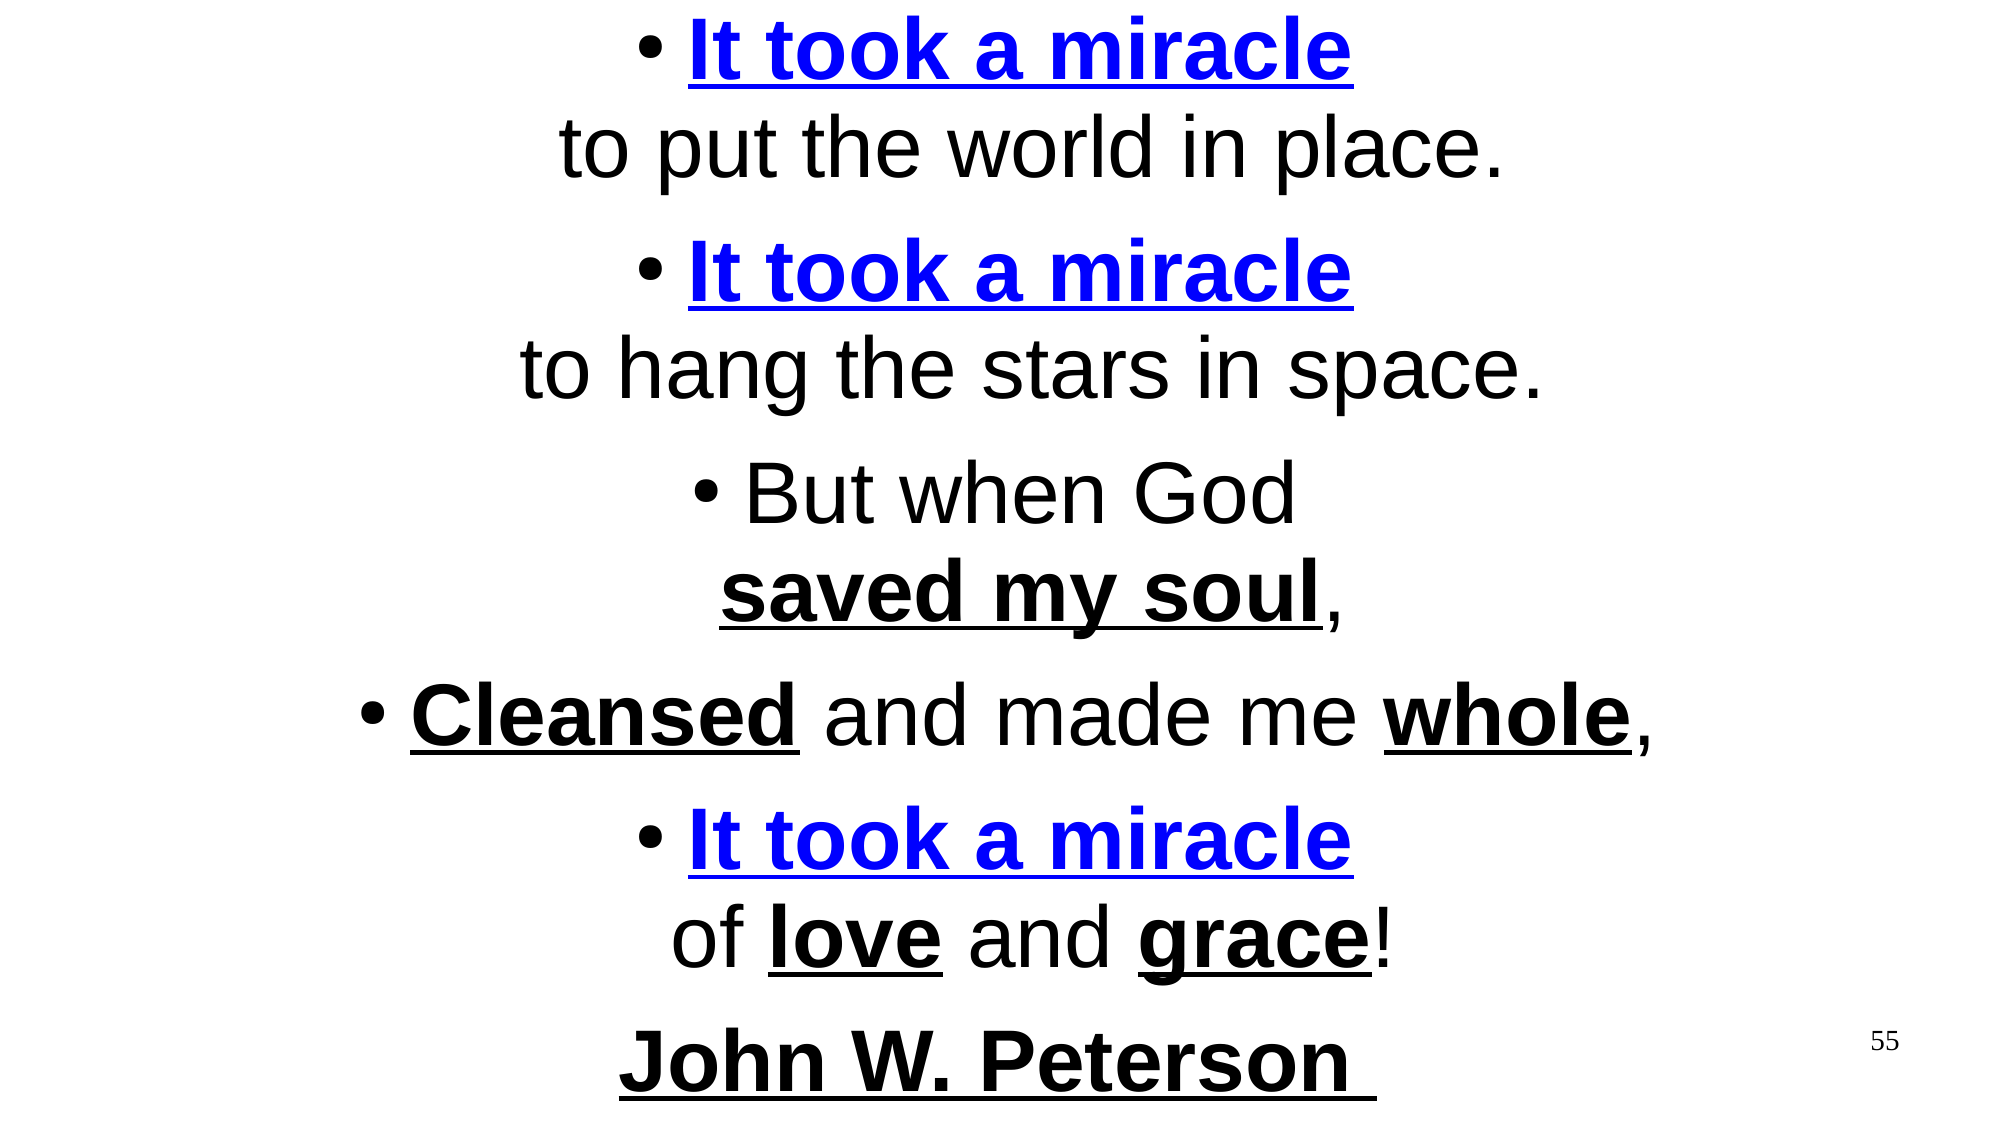

# It took a miracle to put the world in place.
It took a miracle
to hang the stars in space.
But when God
saved my soul,
Cleansed and made me whole,
It took a miracle
of love and grace!
John W. Peterson
55